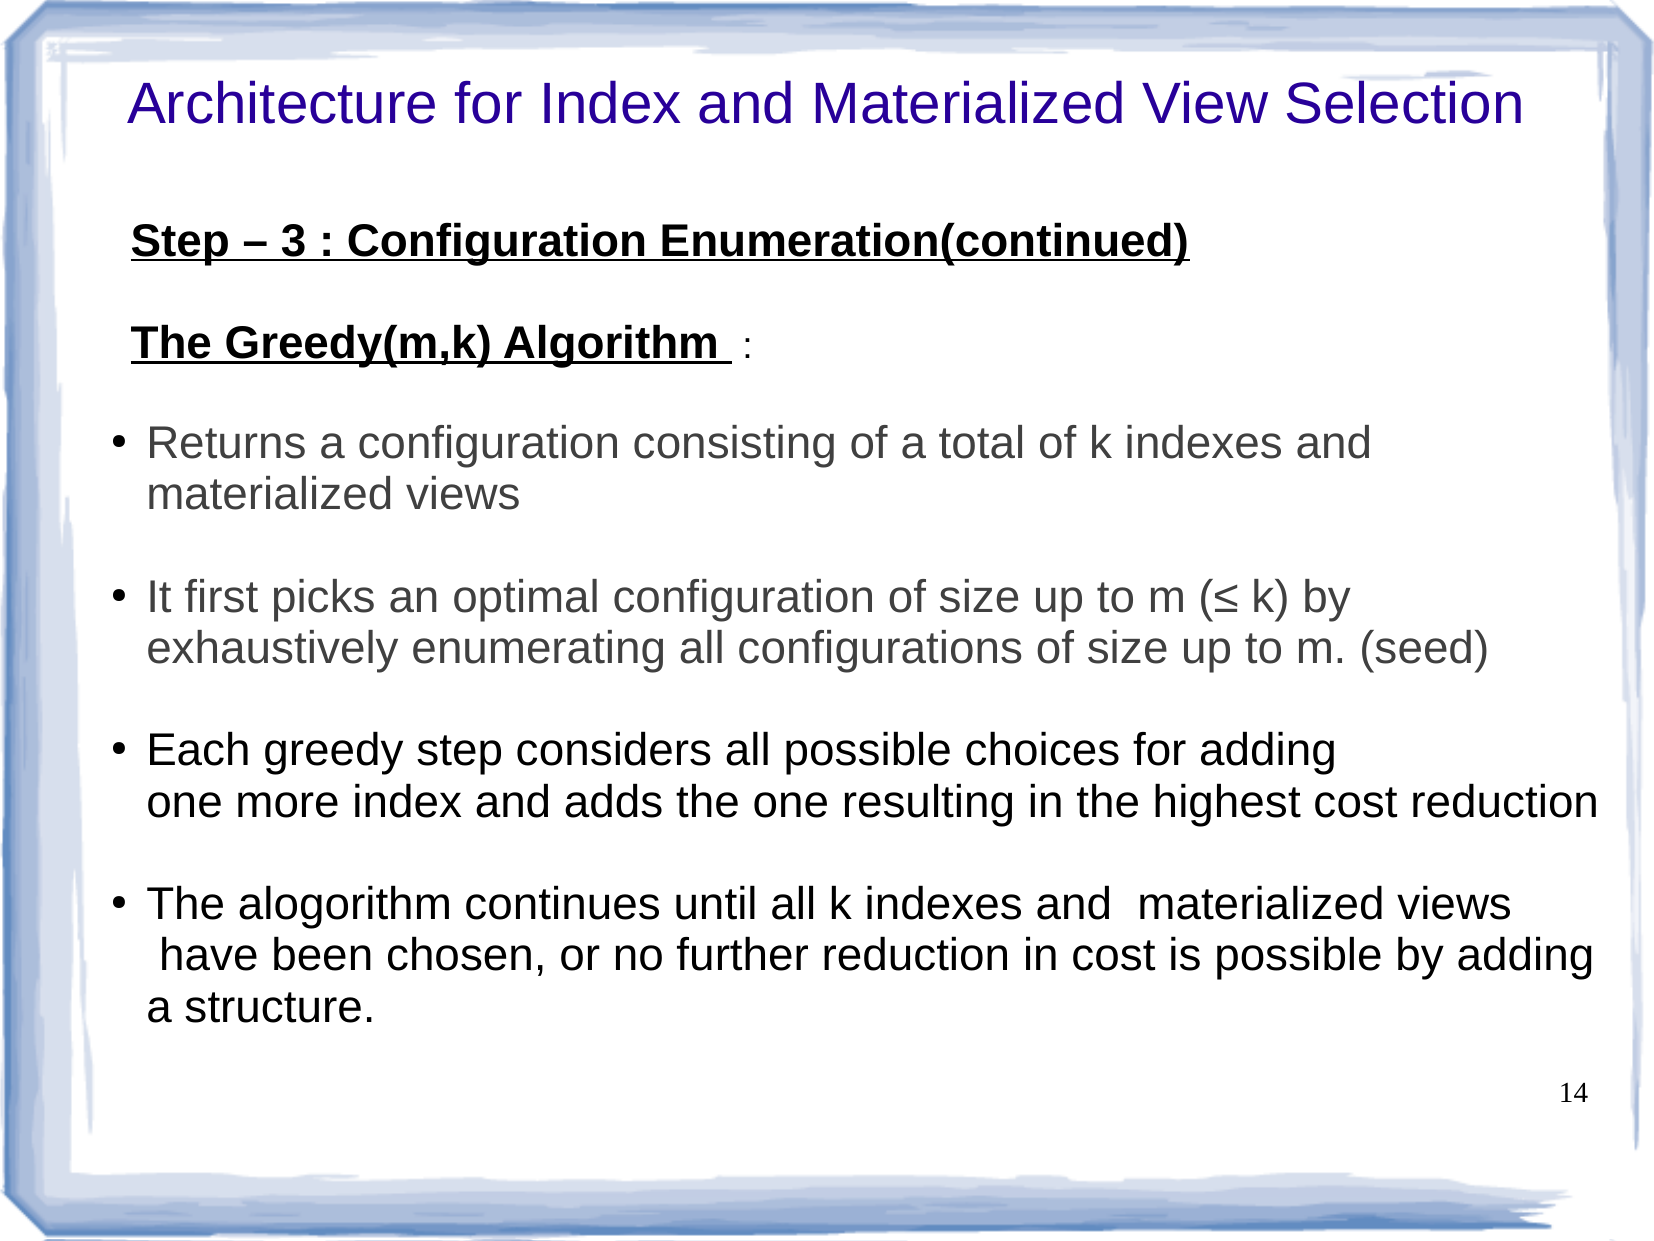

# Architecture for Index and Materialized View Selection
Step – 3 : Configuration Enumeration(continued)
The Greedy(m,k) Algorithm :
Returns a configuration consisting of a total of k indexes and
materialized views
It first picks an optimal configuration of size up to m (≤ k) by
exhaustively enumerating all configurations of size up to m. (seed)
Each greedy step considers all possible choices for adding
one more index and adds the one resulting in the highest cost reduction
The alogorithm continues until all k indexes and materialized views
 have been chosen, or no further reduction in cost is possible by adding
a structure.
14